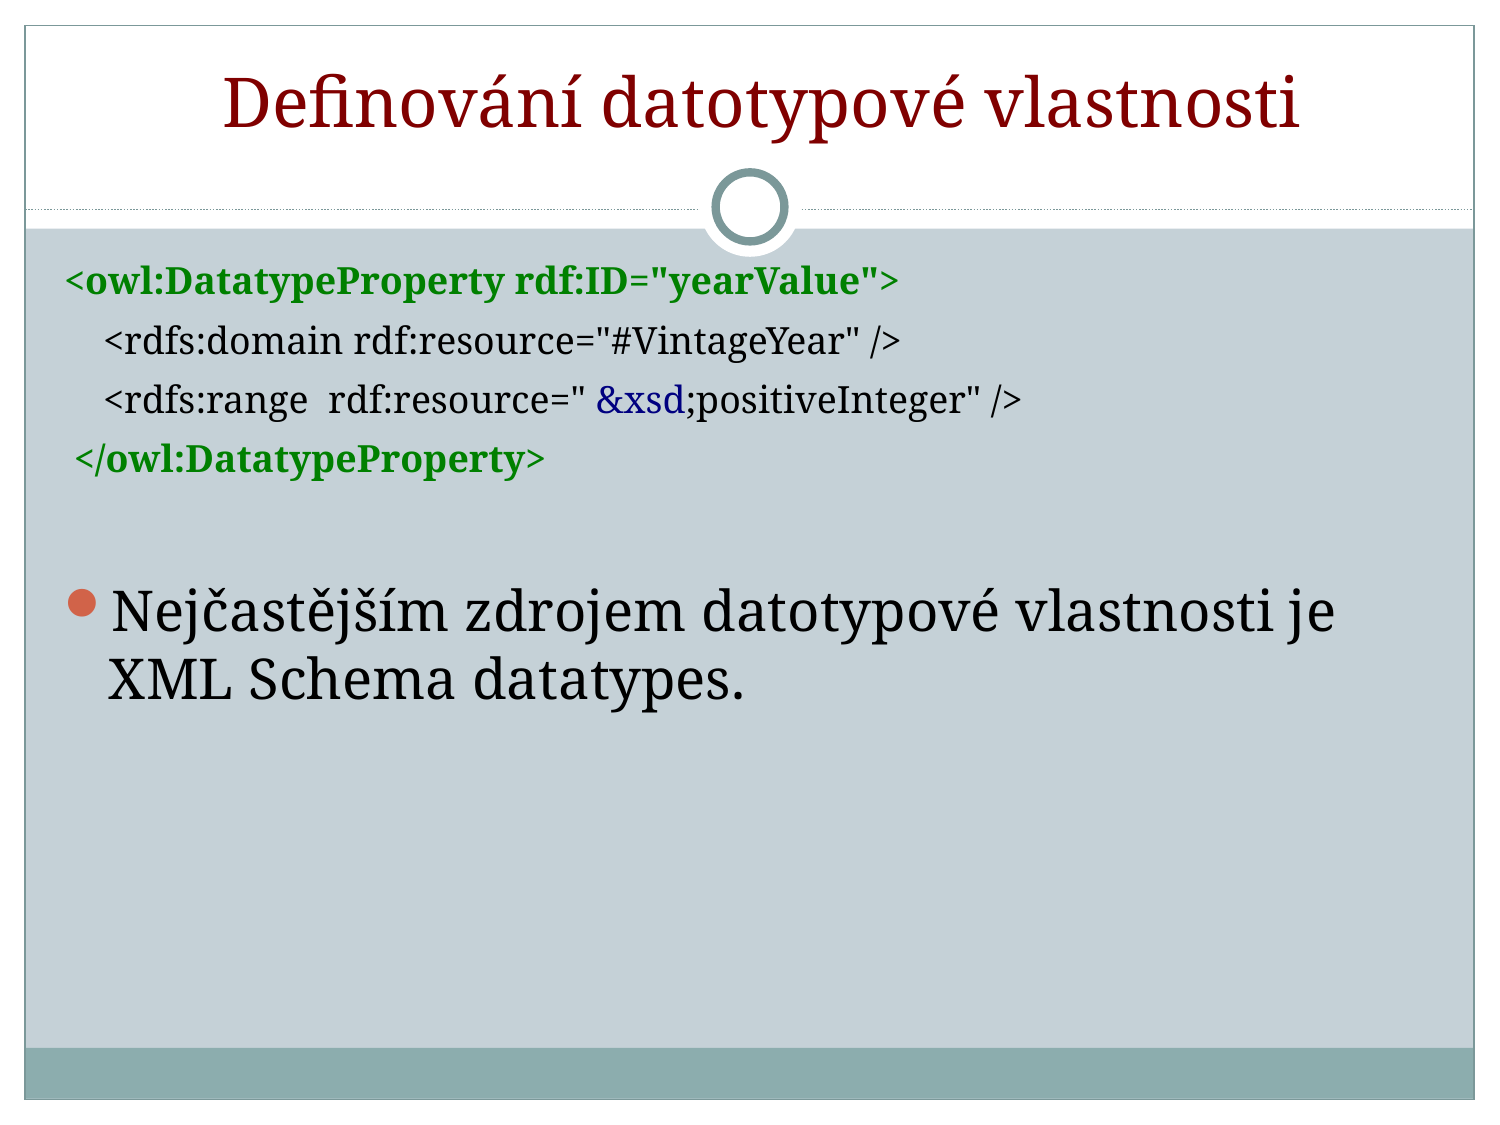

# Definování datotypové vlastnosti
<owl:DatatypeProperty rdf:ID="yearValue">
 <rdfs:domain rdf:resource="#VintageYear" />
 <rdfs:range rdf:resource=" &xsd;positiveInteger" />
 </owl:DatatypeProperty>
Nejčastějším zdrojem datotypové vlastnosti je XML Schema datatypes.